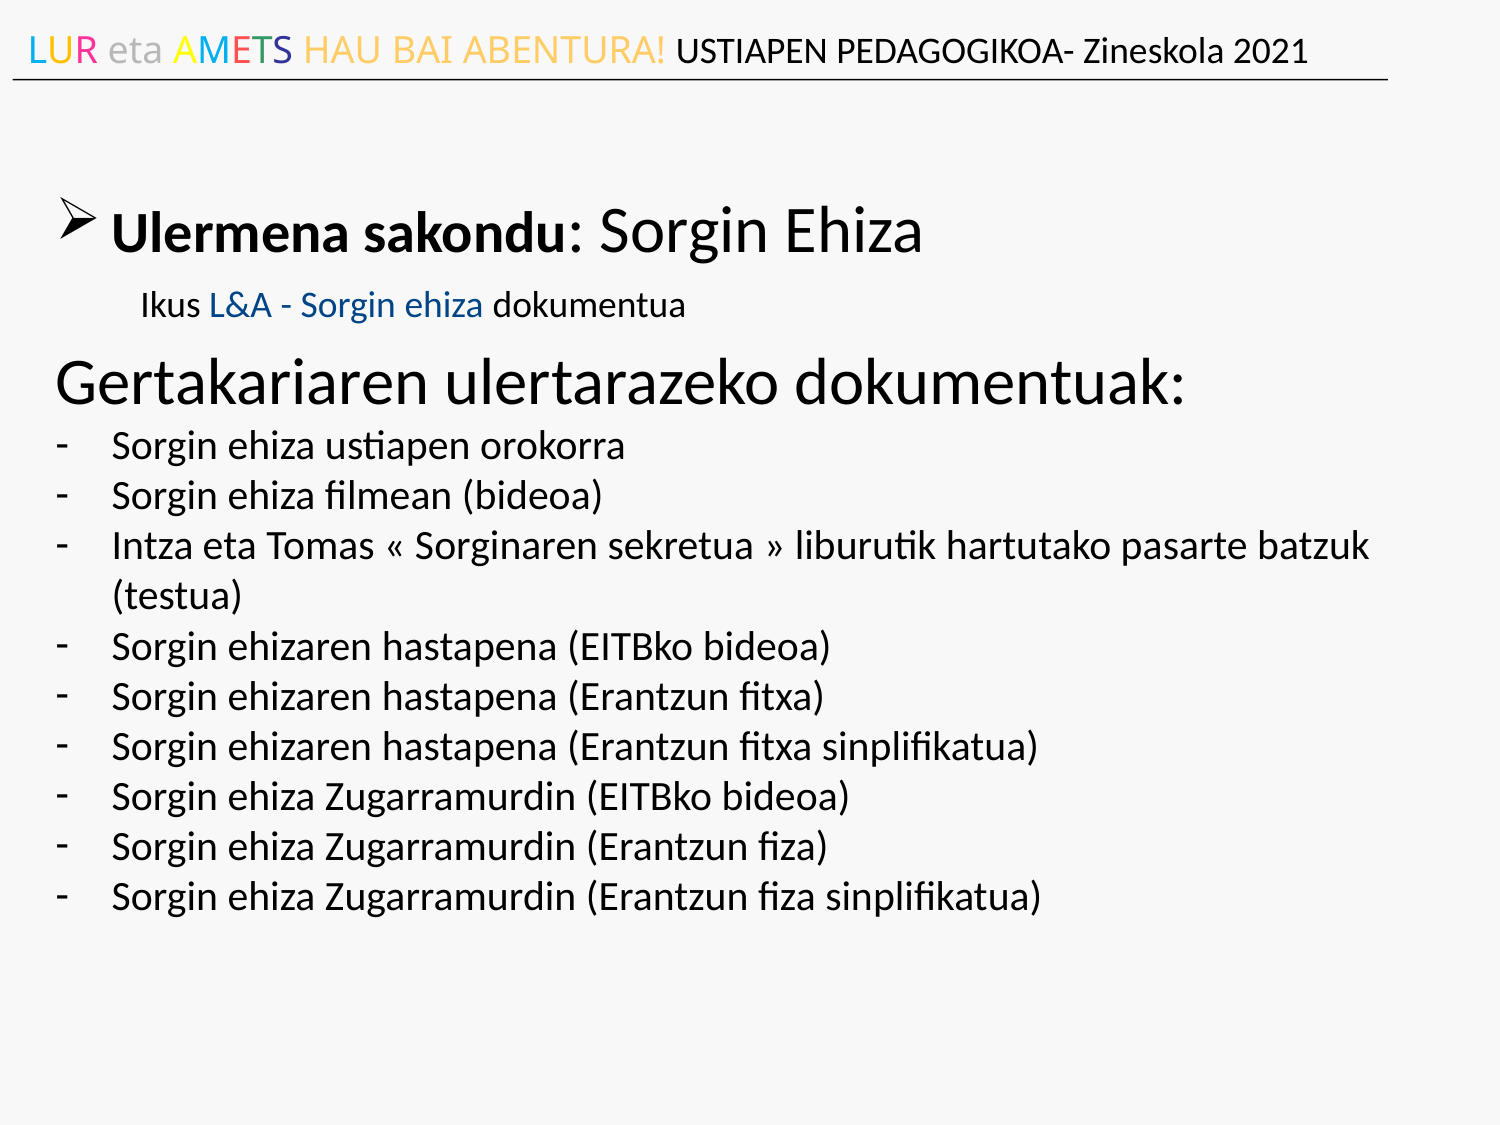

LUR eta AMETS HAU BAI ABENTURA! USTIAPEN PEDAGOGIKOA- Zineskola 2021
# Ulermena sakondu: Sorgin Ehiza
 Ikus L&A - Sorgin ehiza dokumentua
Gertakariaren ulertarazeko dokumentuak:
Sorgin ehiza ustiapen orokorra
Sorgin ehiza filmean (bideoa)
Intza eta Tomas « Sorginaren sekretua » liburutik hartutako pasarte batzuk (testua)
Sorgin ehizaren hastapena (EITBko bideoa)
Sorgin ehizaren hastapena (Erantzun fitxa)
Sorgin ehizaren hastapena (Erantzun fitxa sinplifikatua)
Sorgin ehiza Zugarramurdin (EITBko bideoa)
Sorgin ehiza Zugarramurdin (Erantzun fiza)
Sorgin ehiza Zugarramurdin (Erantzun fiza sinplifikatua)